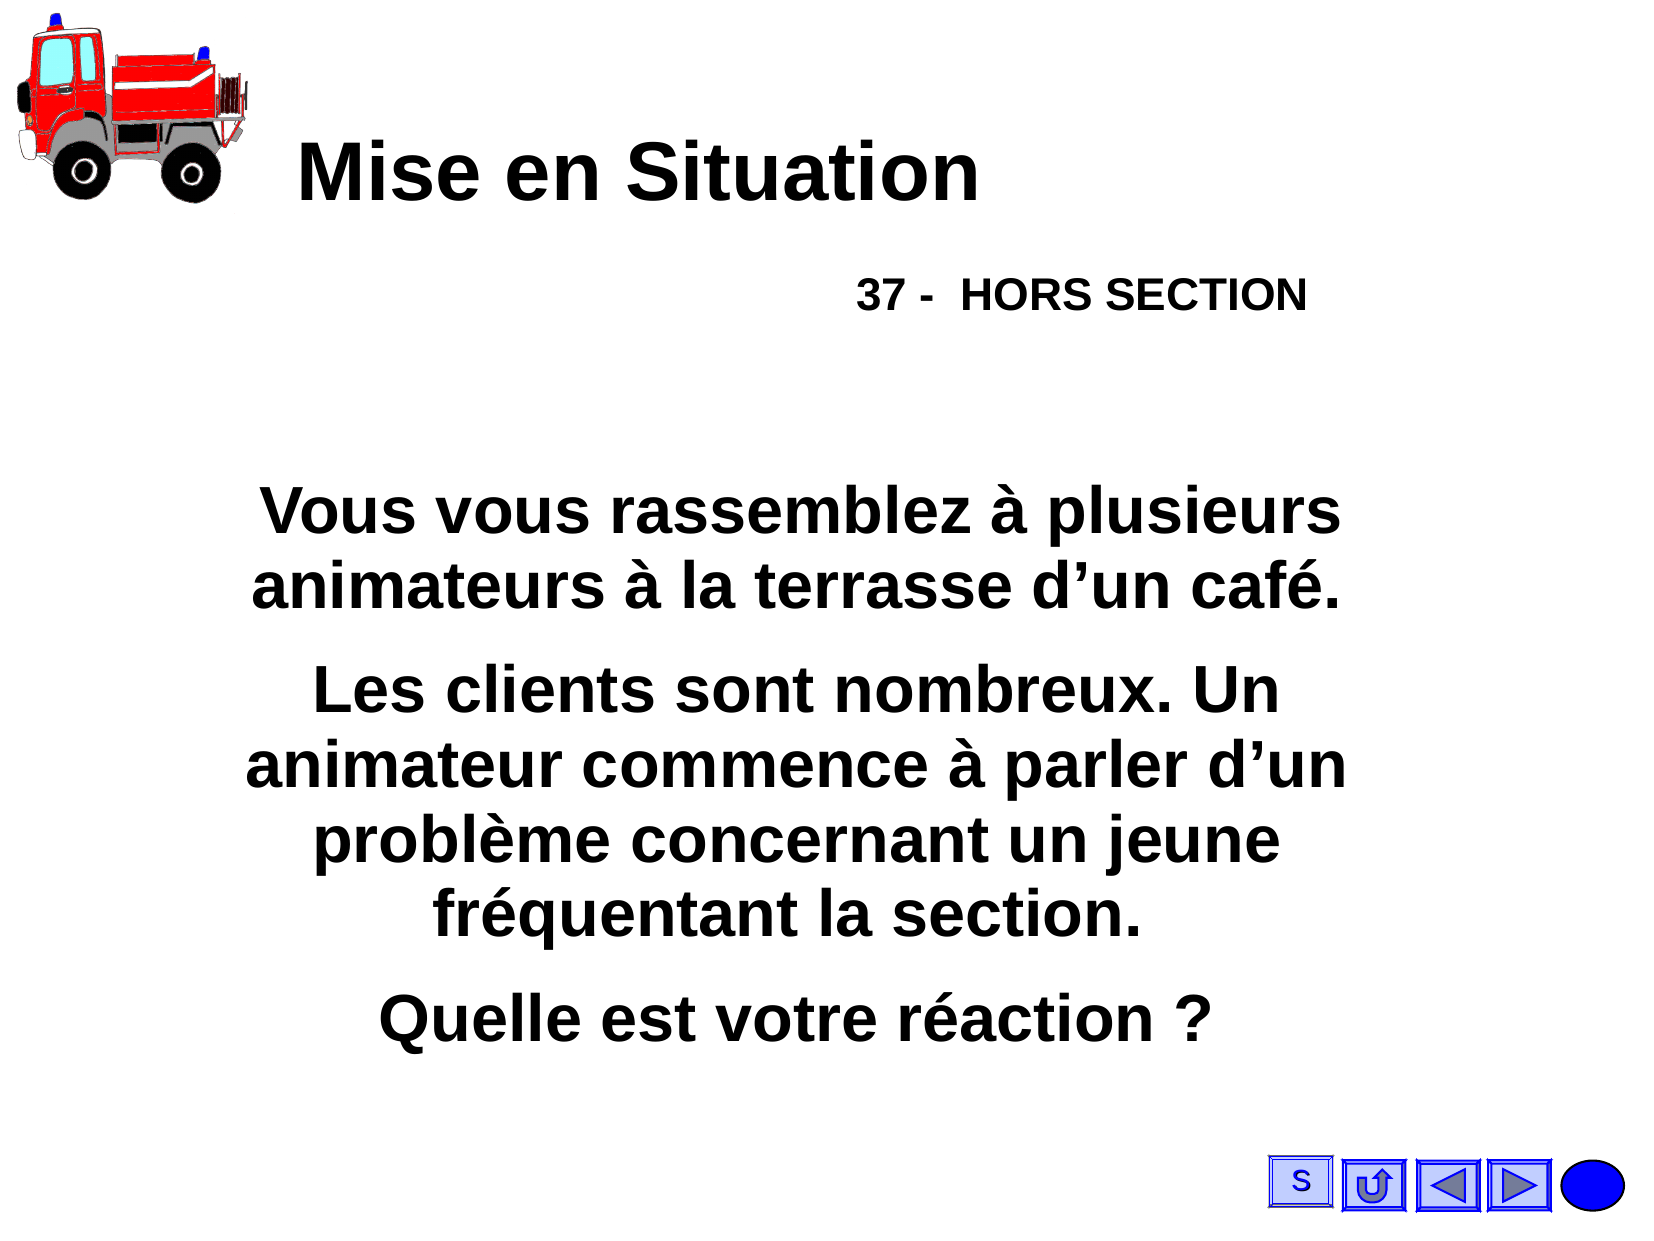

Mise en Situation
37 -  HORS SECTION
# Vous vous rassemblez à plusieurs animateurs à la terrasse d’un café.
Les clients sont nombreux. Un animateur commence à parler d’un problème concernant un jeune fréquentant la section.
Quelle est votre réaction ?